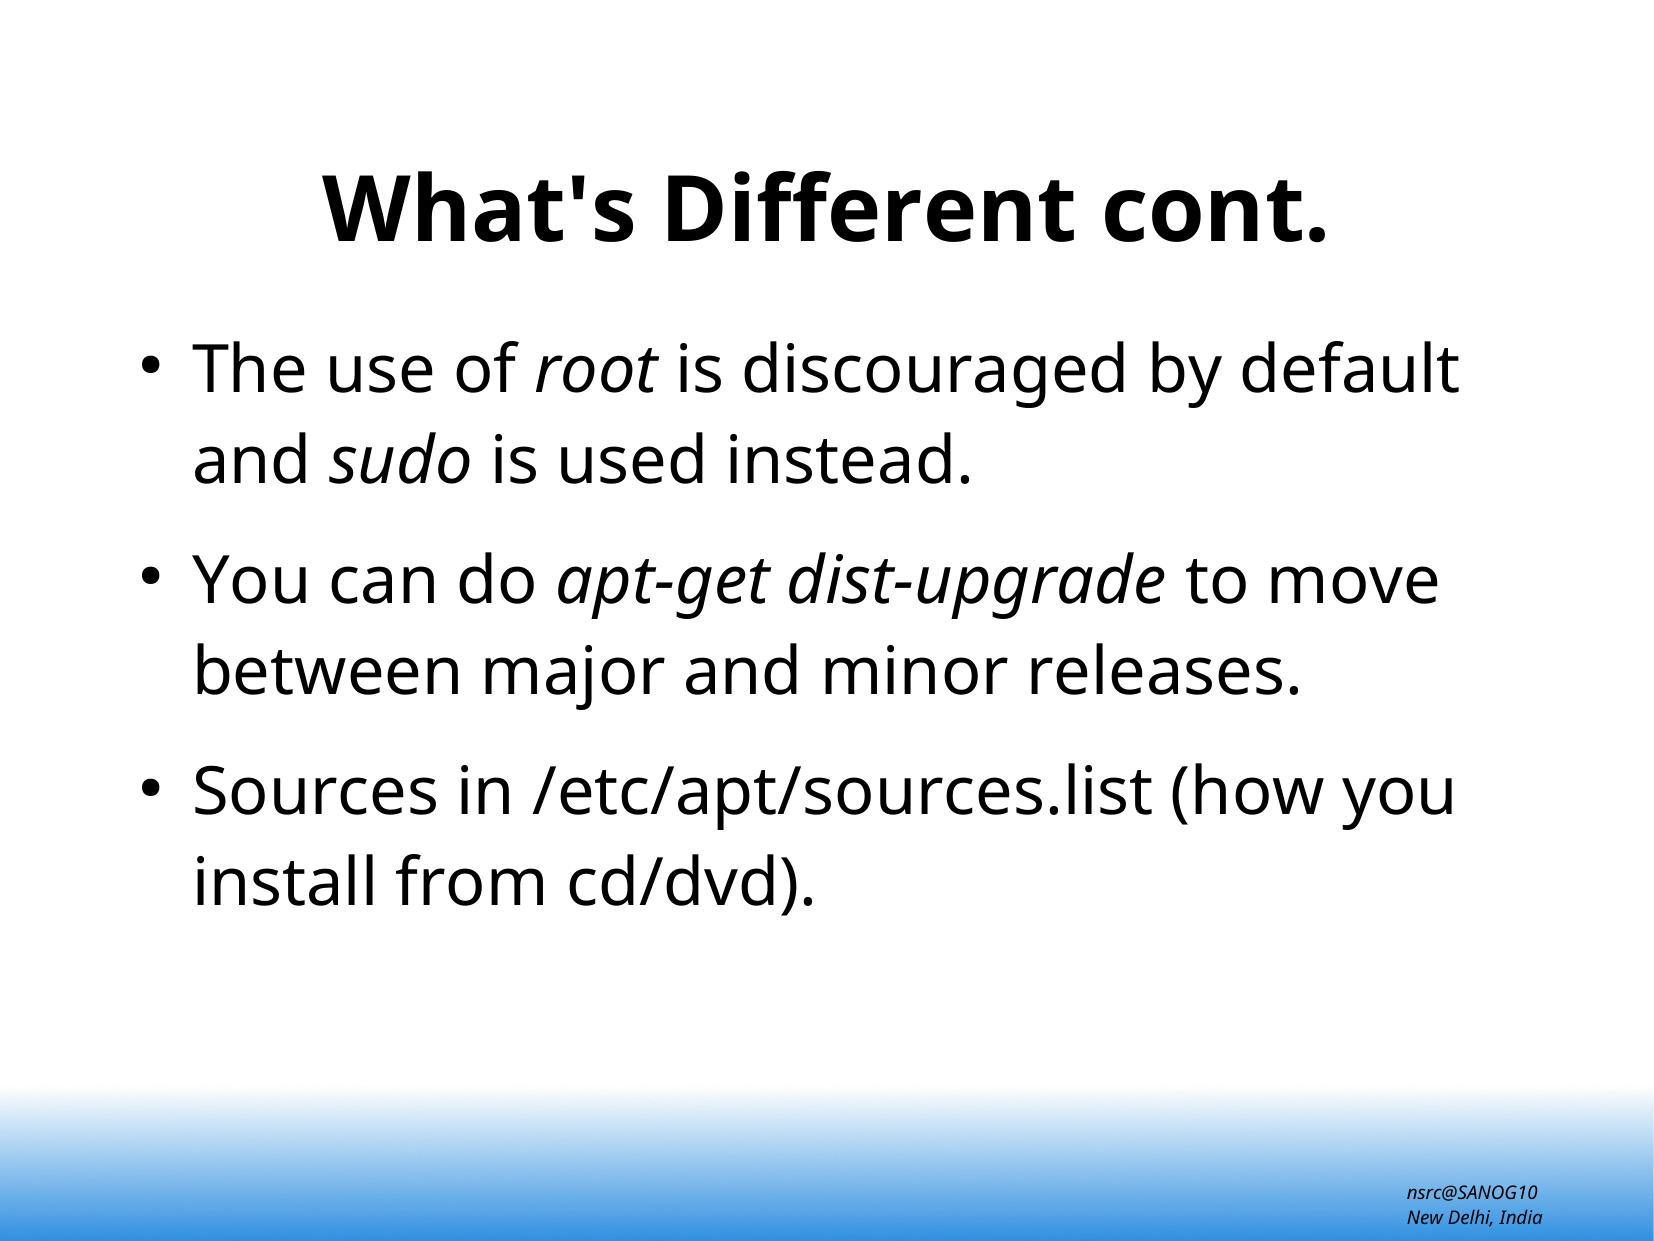

# What's Different cont.
The use of root is discouraged by default and sudo is used instead.
You can do apt-get dist-upgrade to move between major and minor releases.
Sources in /etc/apt/sources.list (how you install from cd/dvd).